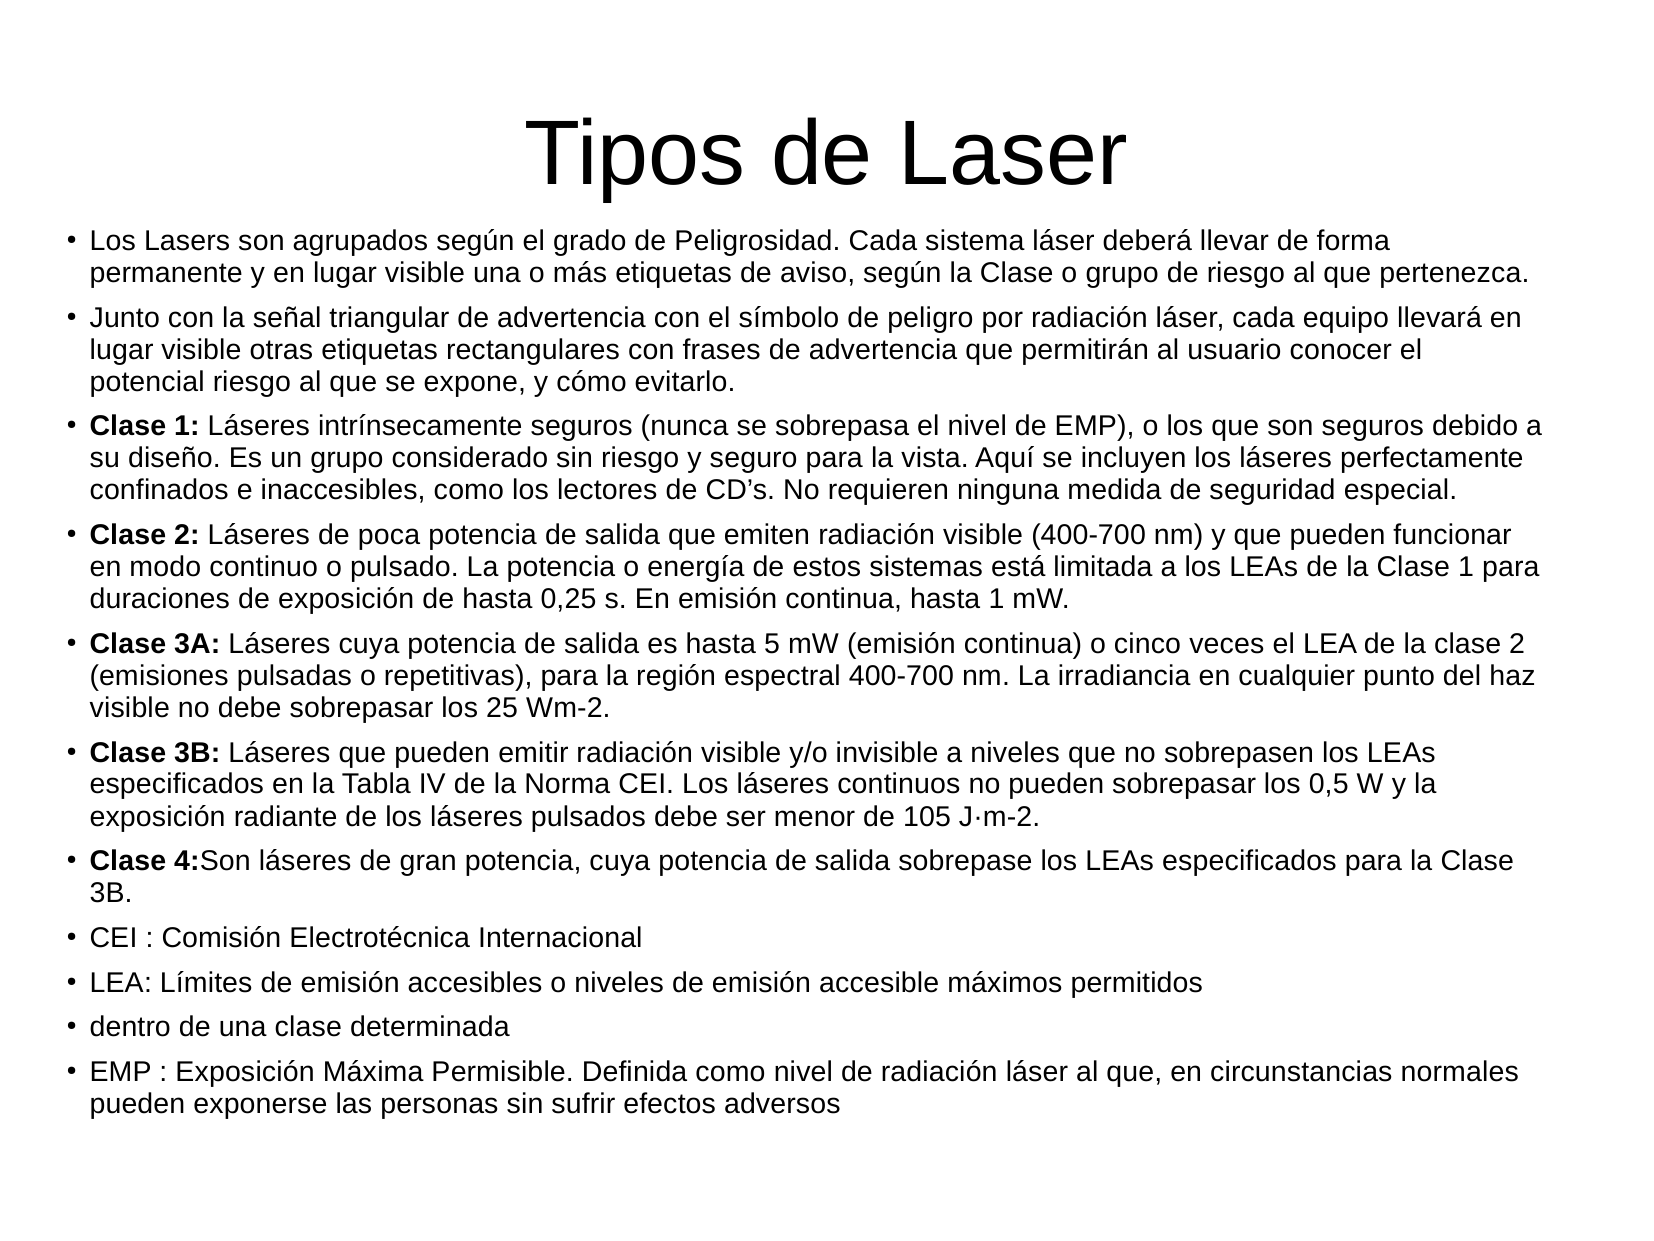

# Tipos de Laser
Los Lasers son agrupados según el grado de Peligrosidad. Cada sistema láser deberá llevar de forma permanente y en lugar visible una o más etiquetas de aviso, según la Clase o grupo de riesgo al que pertenezca.
Junto con la señal triangular de advertencia con el símbolo de peligro por radiación láser, cada equipo llevará en lugar visible otras etiquetas rectangulares con frases de advertencia que permitirán al usuario conocer el potencial riesgo al que se expone, y cómo evitarlo.
Clase 1: Láseres intrínsecamente seguros (nunca se sobrepasa el nivel de EMP), o los que son seguros debido a su diseño. Es un grupo considerado sin riesgo y seguro para la vista. Aquí se incluyen los láseres perfectamente confinados e inaccesibles, como los lectores de CD’s. No requieren ninguna medida de seguridad especial.
Clase 2: Láseres de poca potencia de salida que emiten radiación visible (400-700 nm) y que pueden funcionar en modo continuo o pulsado. La potencia o energía de estos sistemas está limitada a los LEAs de la Clase 1 para duraciones de exposición de hasta 0,25 s. En emisión continua, hasta 1 mW.
Clase 3A: Láseres cuya potencia de salida es hasta 5 mW (emisión continua) o cinco veces el LEA de la clase 2 (emisiones pulsadas o repetitivas), para la región espectral 400-700 nm. La irradiancia en cualquier punto del haz visible no debe sobrepasar los 25 Wm-2.
Clase 3B: Láseres que pueden emitir radiación visible y/o invisible a niveles que no sobrepasen los LEAs especificados en la Tabla IV de la Norma CEI. Los láseres continuos no pueden sobrepasar los 0,5 W y la exposición radiante de los láseres pulsados debe ser menor de 105 J·m-2.
Clase 4:Son láseres de gran potencia, cuya potencia de salida sobrepase los LEAs especificados para la Clase 3B.
CEI : Comisión Electrotécnica Internacional
LEA: Límites de emisión accesibles o niveles de emisión accesible máximos permitidos
dentro de una clase determinada
EMP : Exposición Máxima Permisible. Definida como nivel de radiación láser al que, en circunstancias normales pueden exponerse las personas sin sufrir efectos adversos